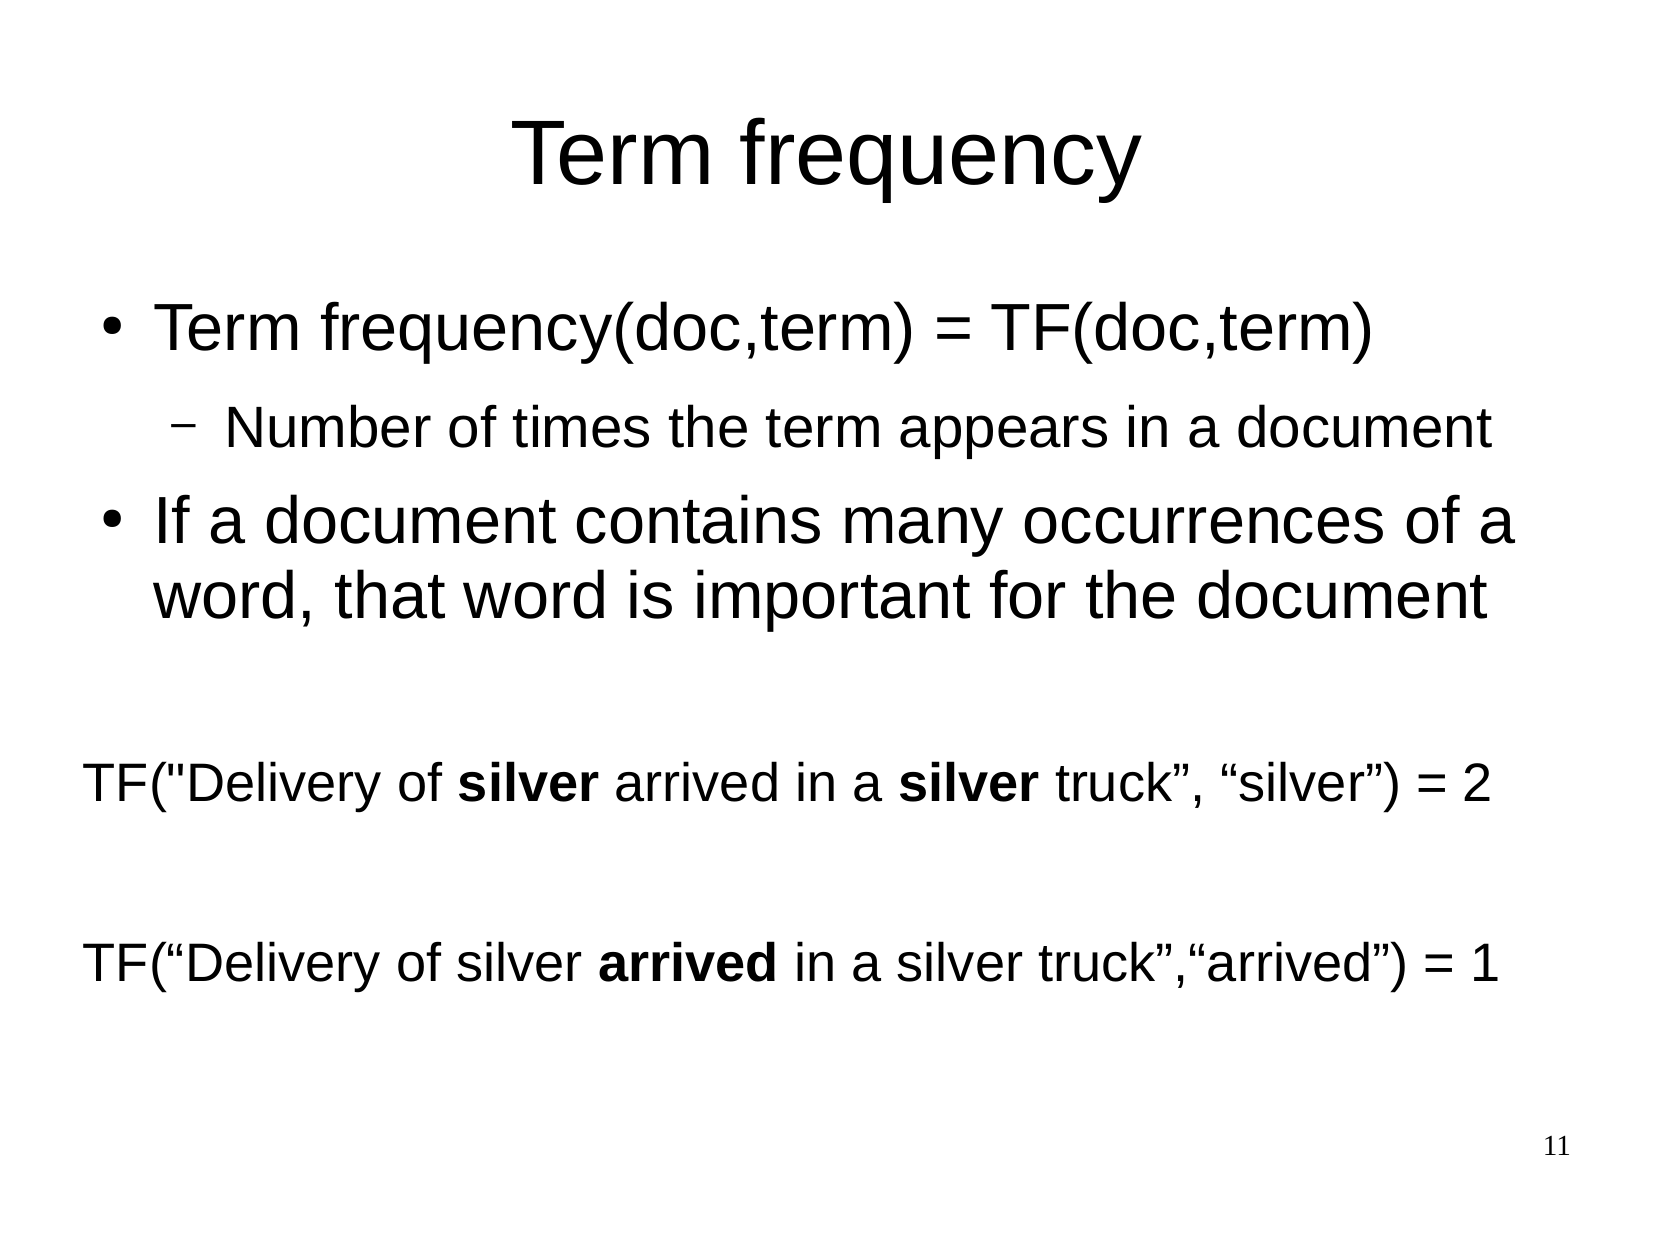

# Term frequency
Term frequency(doc,term) = TF(doc,term)
Number of times the term appears in a document
If a document contains many occurrences of a word, that word is important for the document
TF("Delivery of silver arrived in a silver truck”, “silver”) = 2
TF(“Delivery of silver arrived in a silver truck”,“arrived”) = 1
11